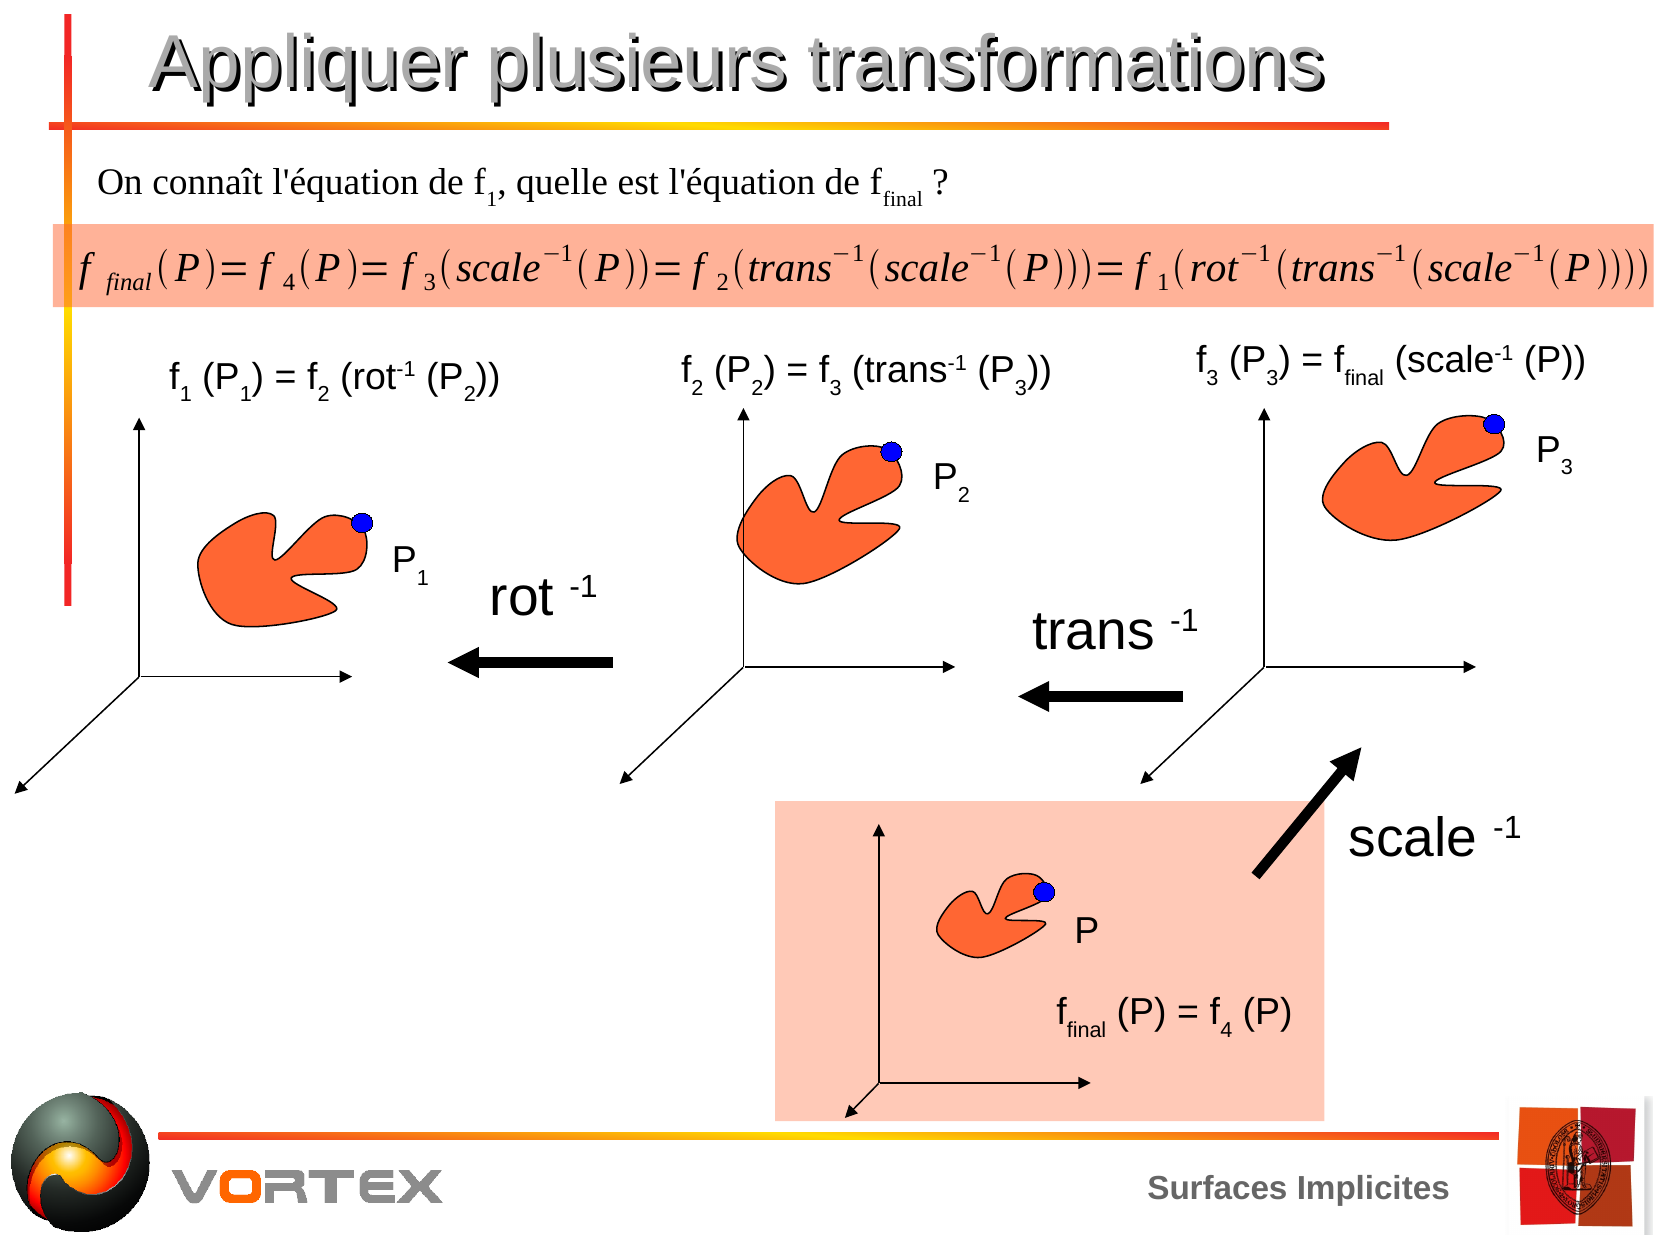

# Appliquer plusieurs transformations
On connaît l'équation de f1, quelle est l'équation de ffinal ?
f3 (P3) = ffinal (scale-1 (P))
f2 (P2) = f3 (trans-1 (P3))
f1 (P1) = f2 (rot-1 (P2))
P3
P2
P1
rot -1
trans -1
scale -1
P
ffinal (P) = f4 (P)